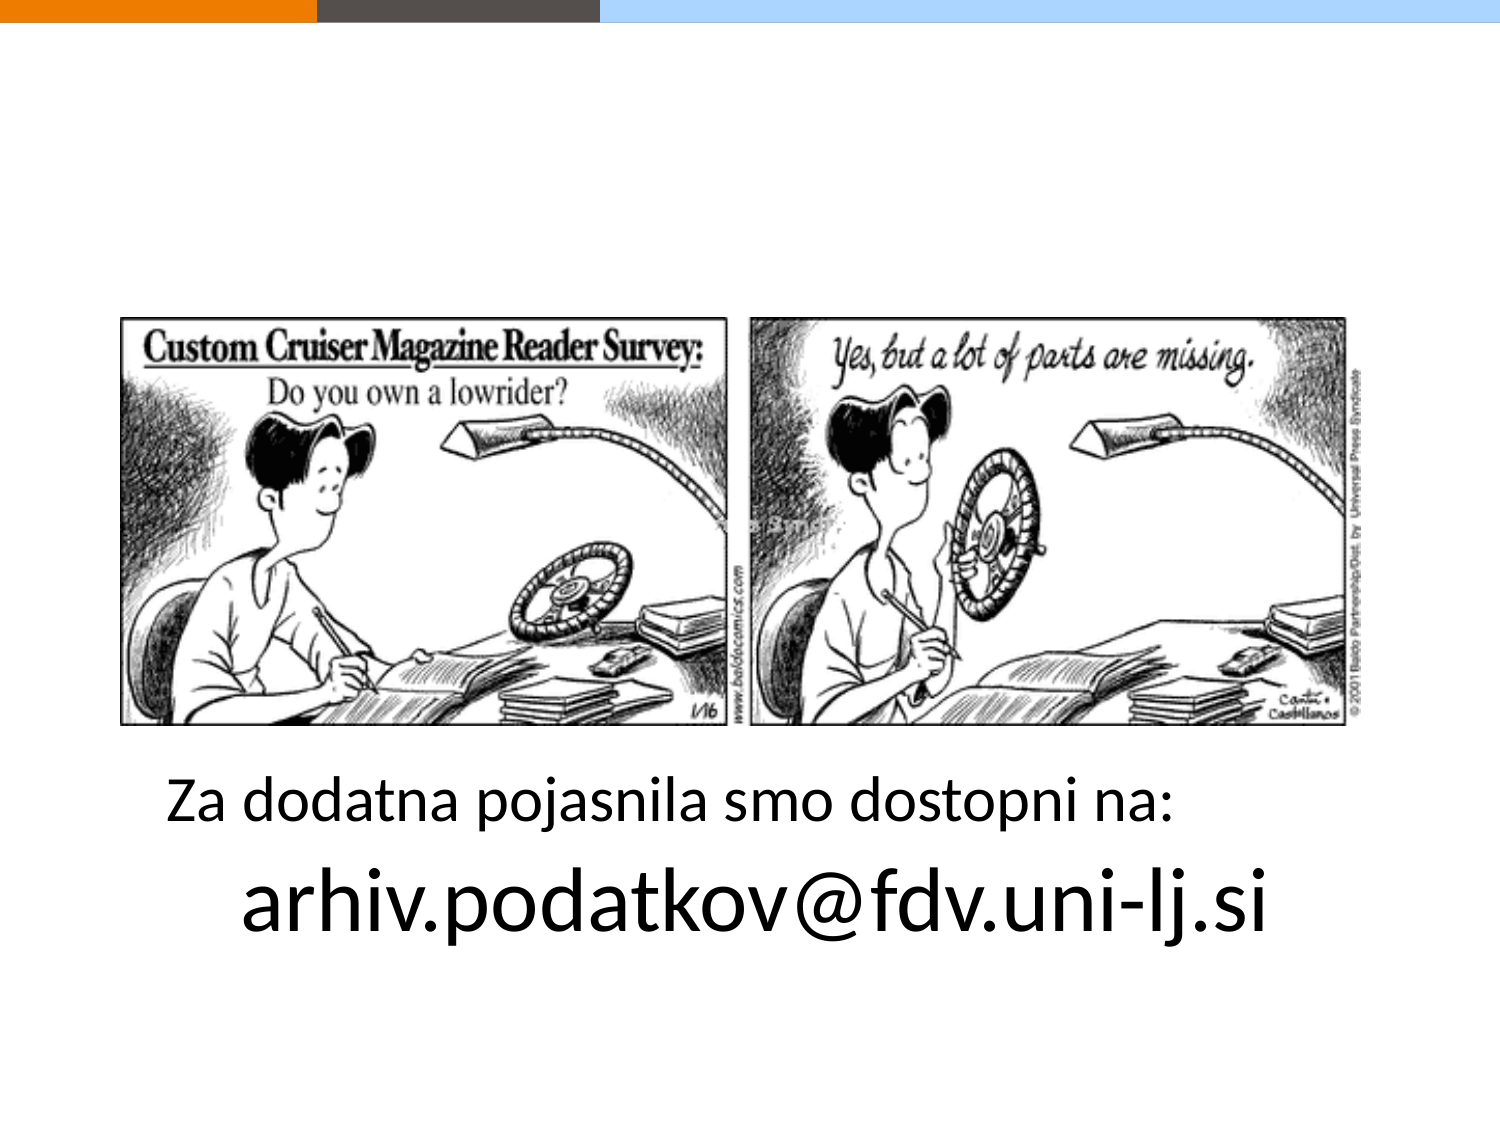

# Za dodatna pojasnila smo dostopni na:	 arhiv.podatkov@fdv.uni-lj.si